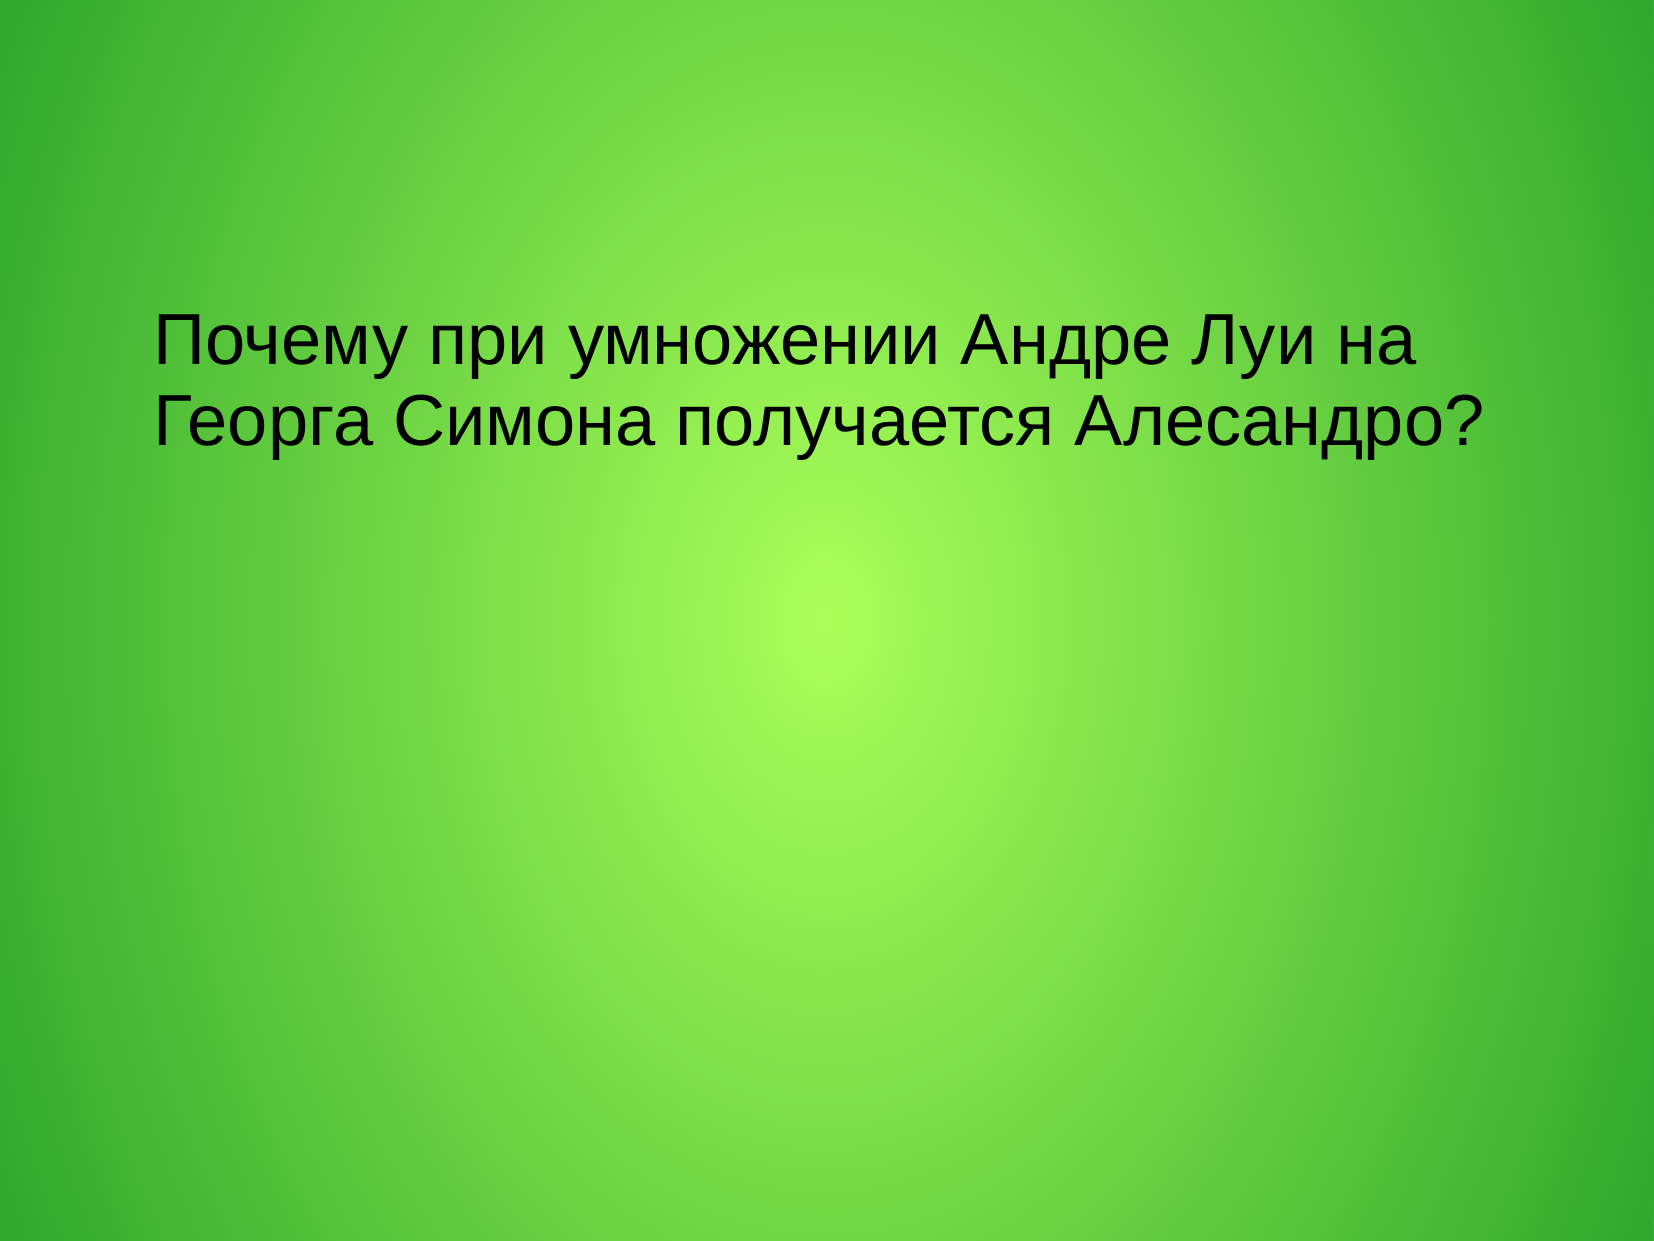

#
Почему при умножении Андре Луи на Георга Симона получается Алесандро?